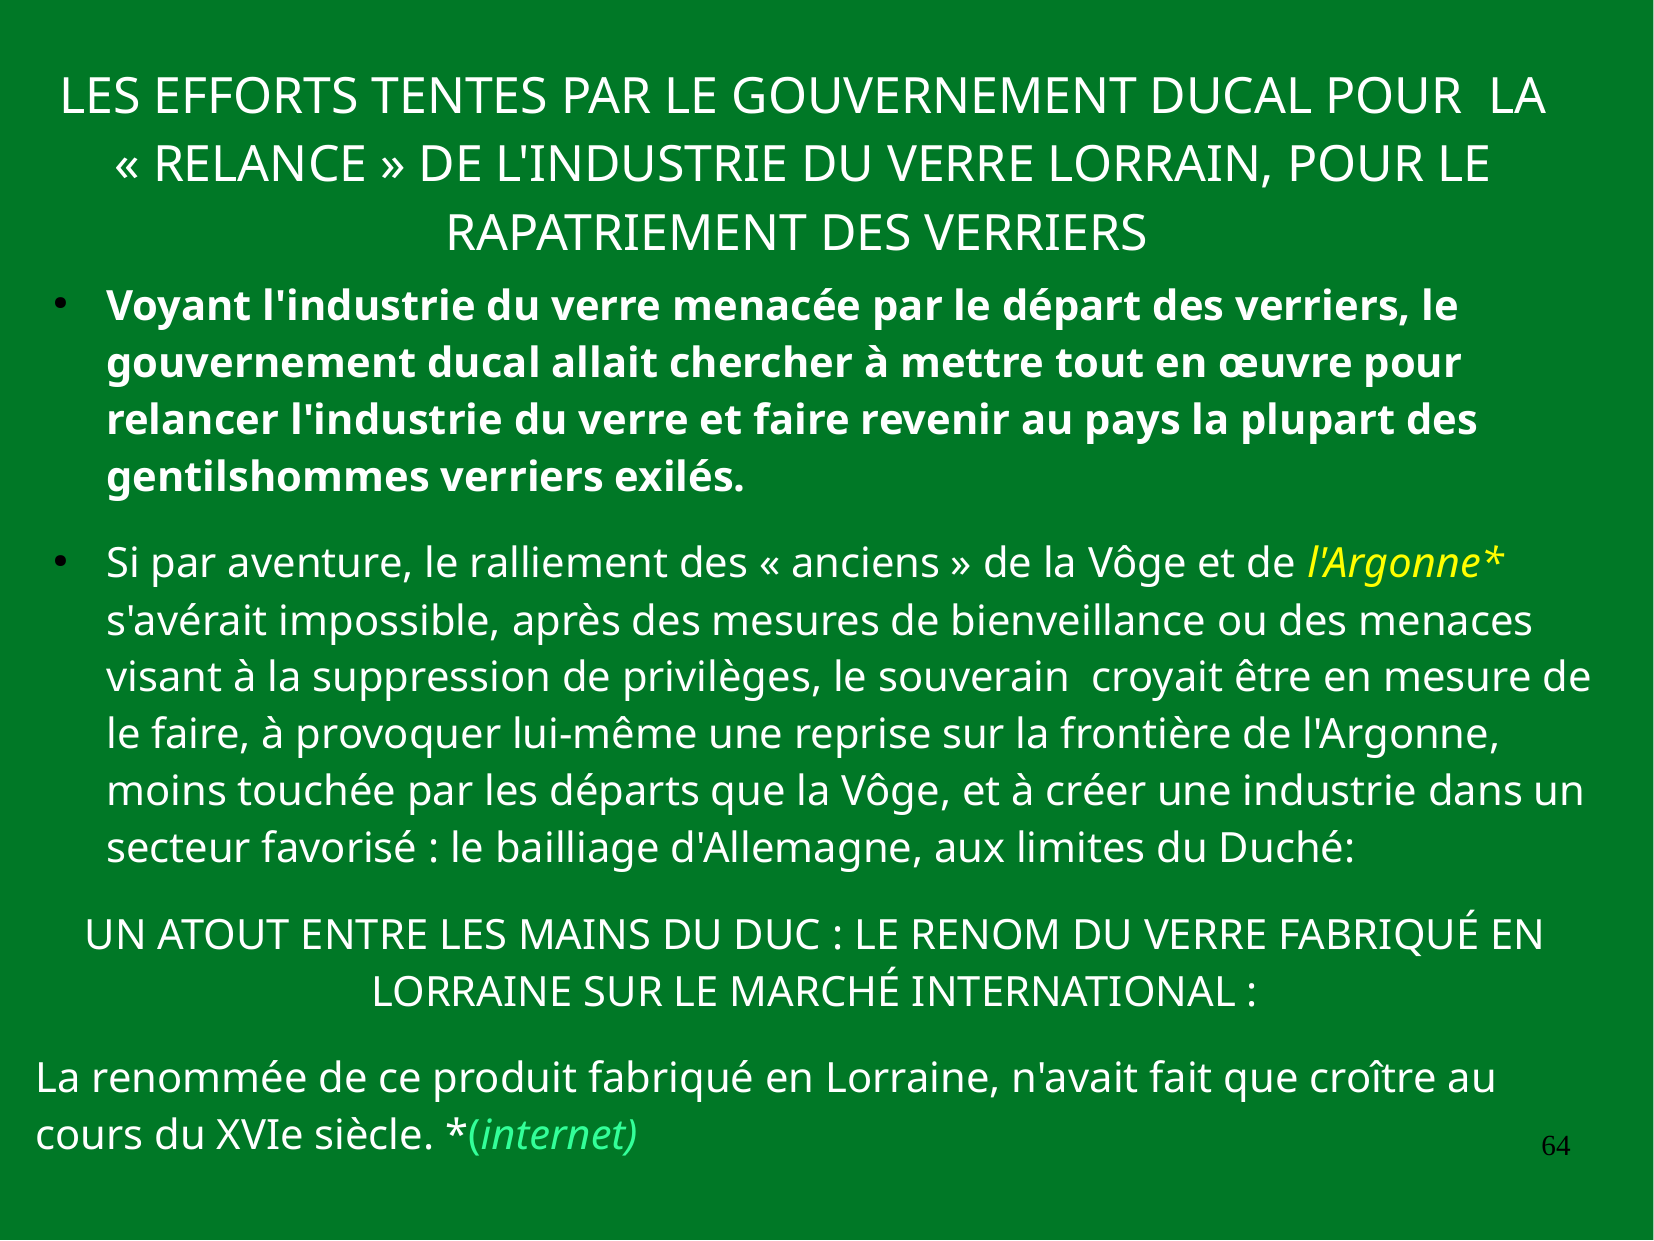

# LES EFFORTS TENTES PAR LE GOUVERNEMENT DUCAL POUR LA « RELANCE » DE L'INDUSTRIE DU VERRE LORRAIN, POUR LE RAPATRIEMENT DES VERRIERS
Voyant l'industrie du verre menacée par le départ des verriers, le gouvernement ducal allait chercher à mettre tout en œuvre pour relancer l'industrie du verre et faire revenir au pays la plupart des gentilshommes verriers exilés.
Si par aventure, le ralliement des « anciens » de la Vôge et de l'Argonne* s'avérait impossible, après des mesures de bienveillance ou des menaces visant à la suppression de privilèges, le souverain croyait être en mesure de le faire, à provoquer lui-même une reprise sur la frontière de l'Argonne, moins touchée par les départs que la Vôge, et à créer une industrie dans un secteur favorisé : le bailliage d'Allemagne, aux limites du Duché:
UN ATOUT ENTRE LES MAINS DU DUC : LE RENOM DU VERRE FABRIQUÉ EN LORRAINE SUR LE MARCHÉ INTERNATIONAL :
La renommée de ce produit fabriqué en Lorraine, n'avait fait que croître au cours du XVIe siècle. *(internet)
64